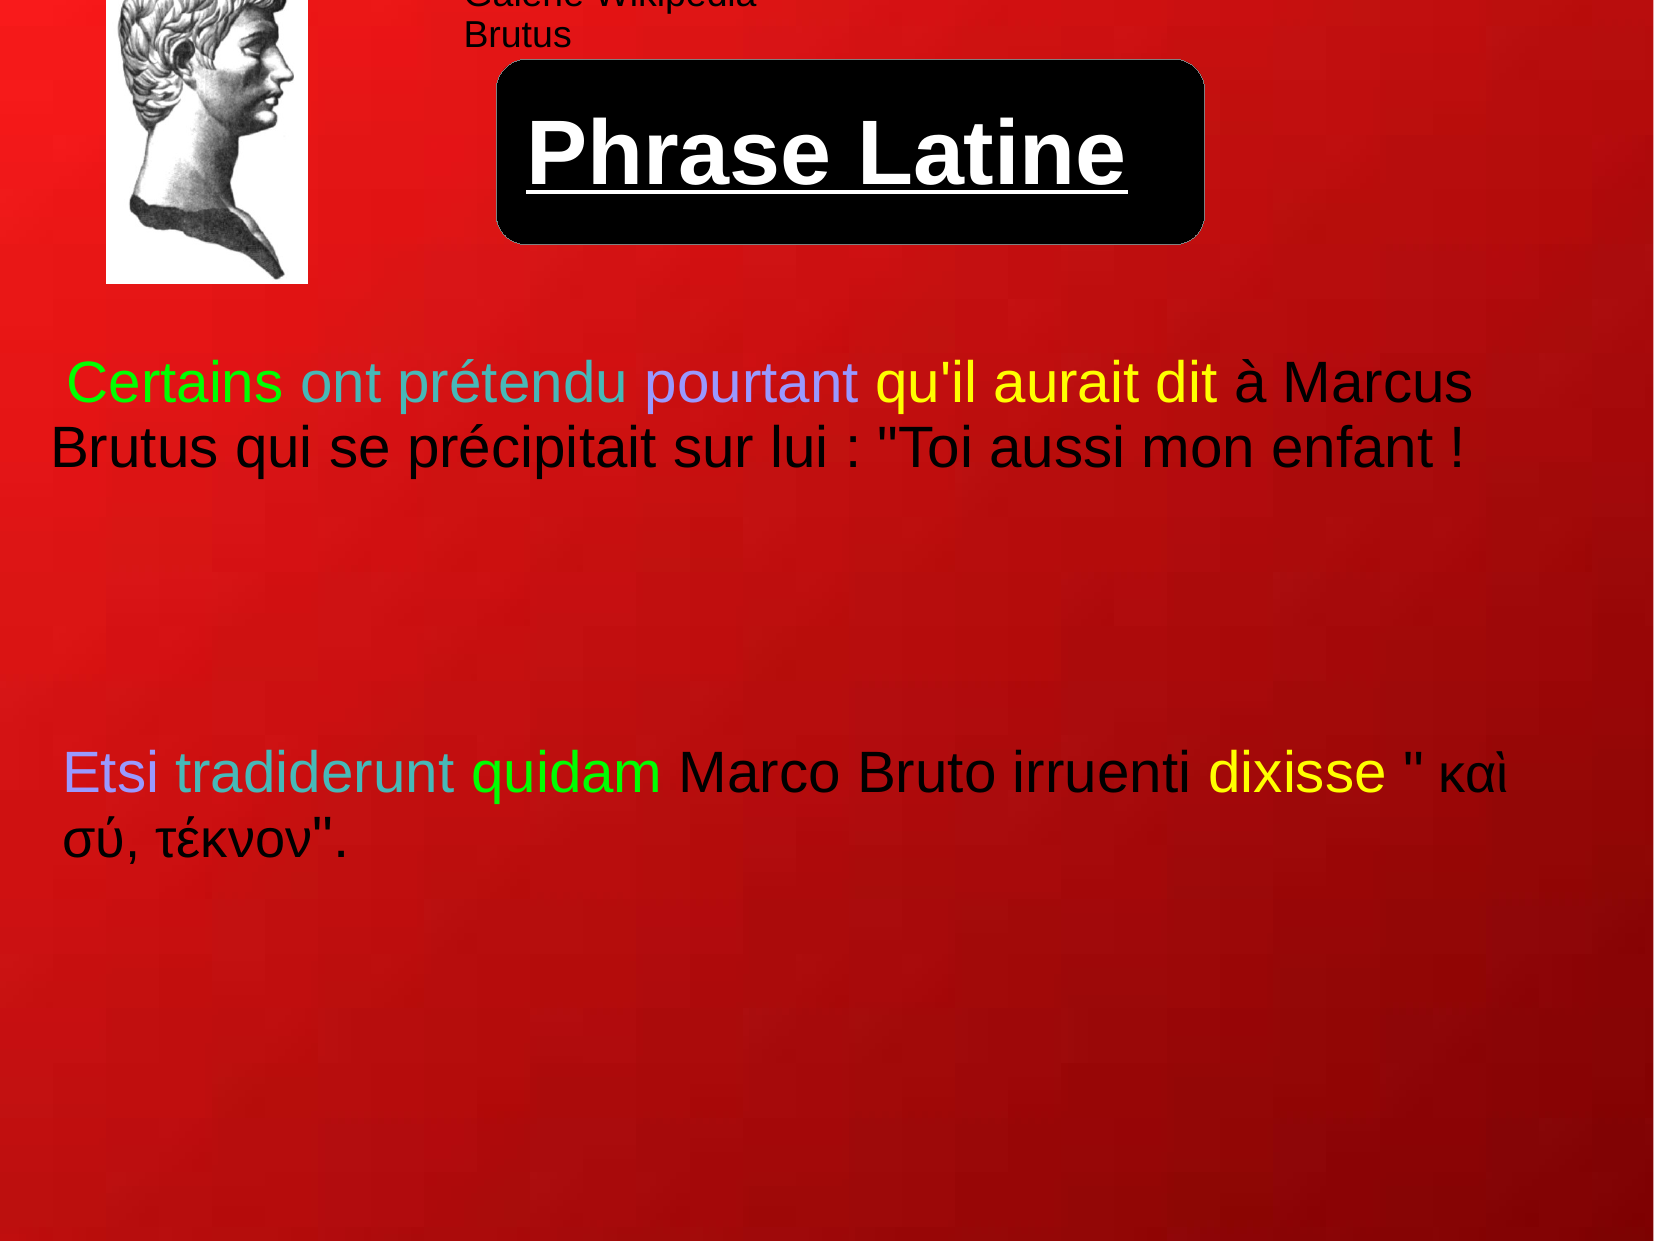

Galerie Wikipedia Brutus
# Phrase Latine
 Certains ont prétendu pourtant qu'il aurait dit à Marcus Brutus qui se précipitait sur lui : "Toi aussi mon enfant !
Etsi tradiderunt quidam Marco Bruto irruenti dixisse " καὶ σύ, τέκνον".